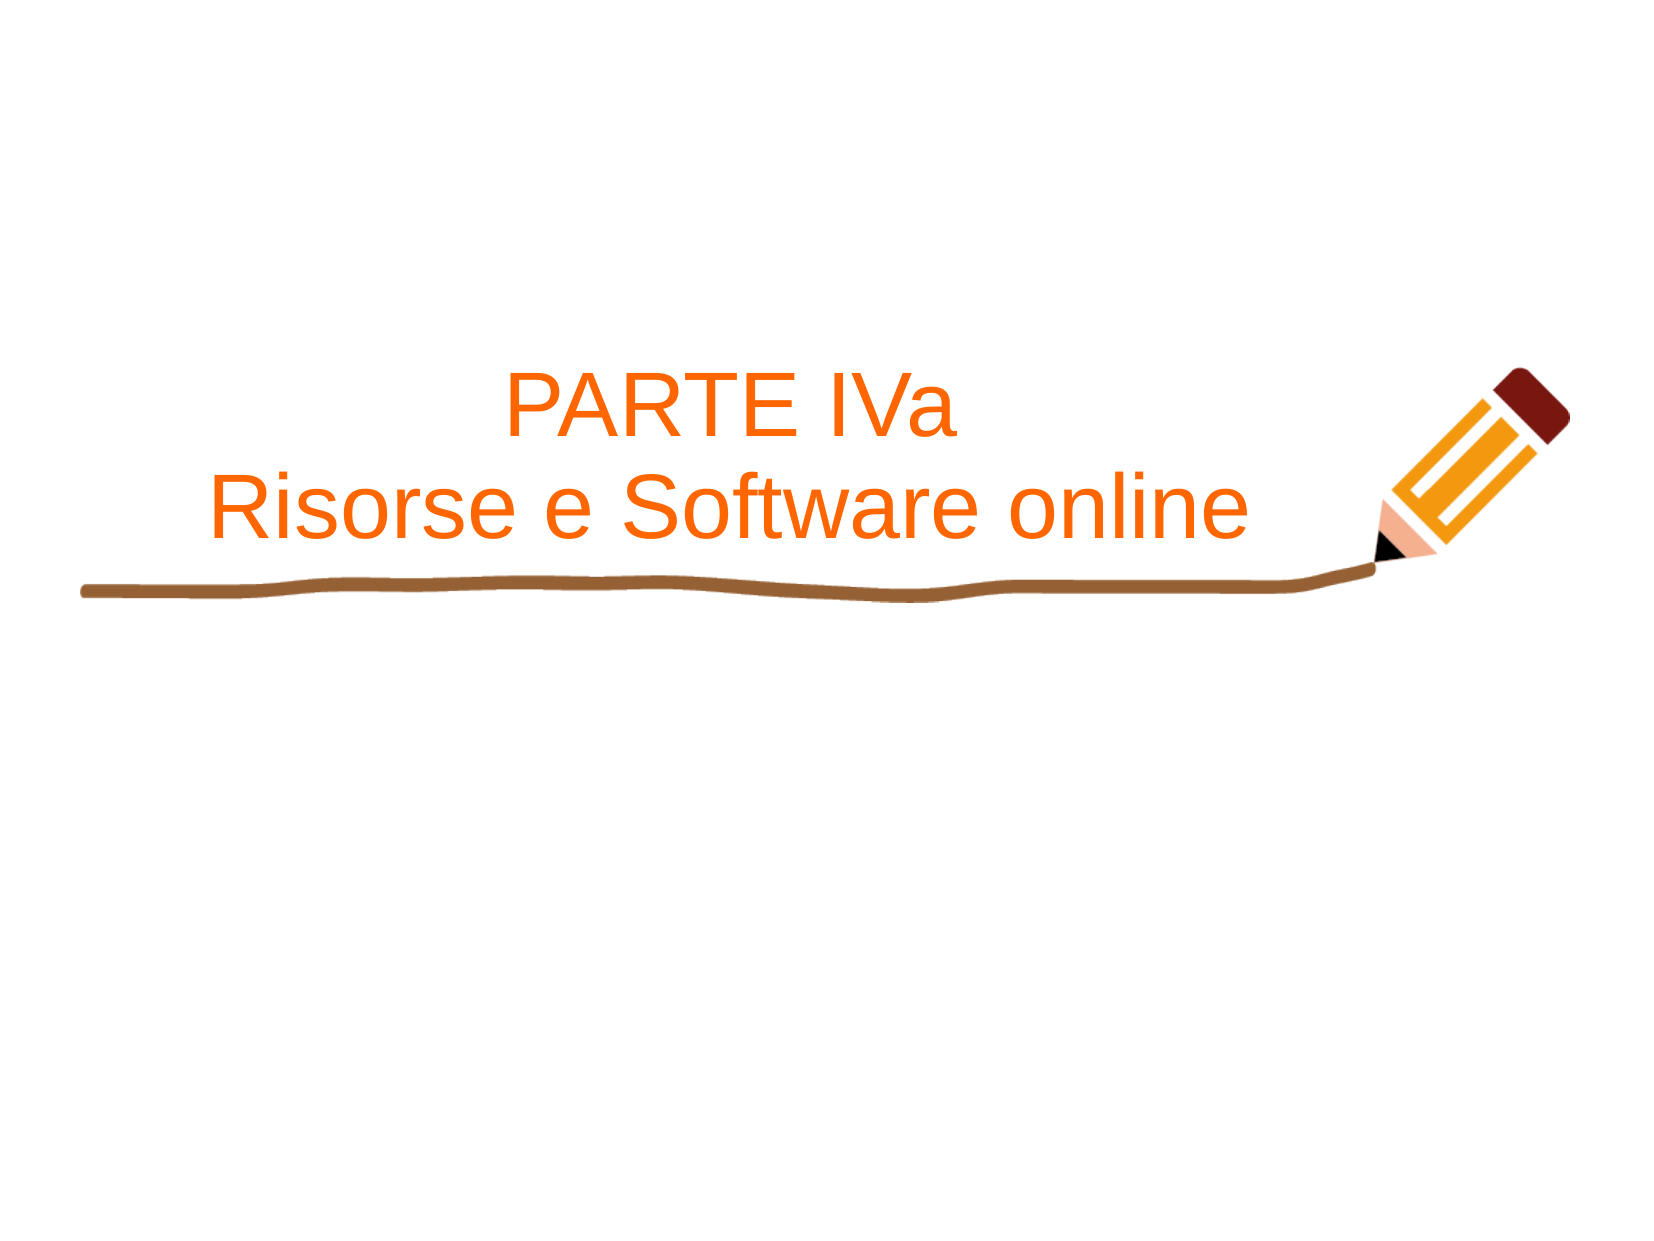

# PARTE IVa Risorse e Software online